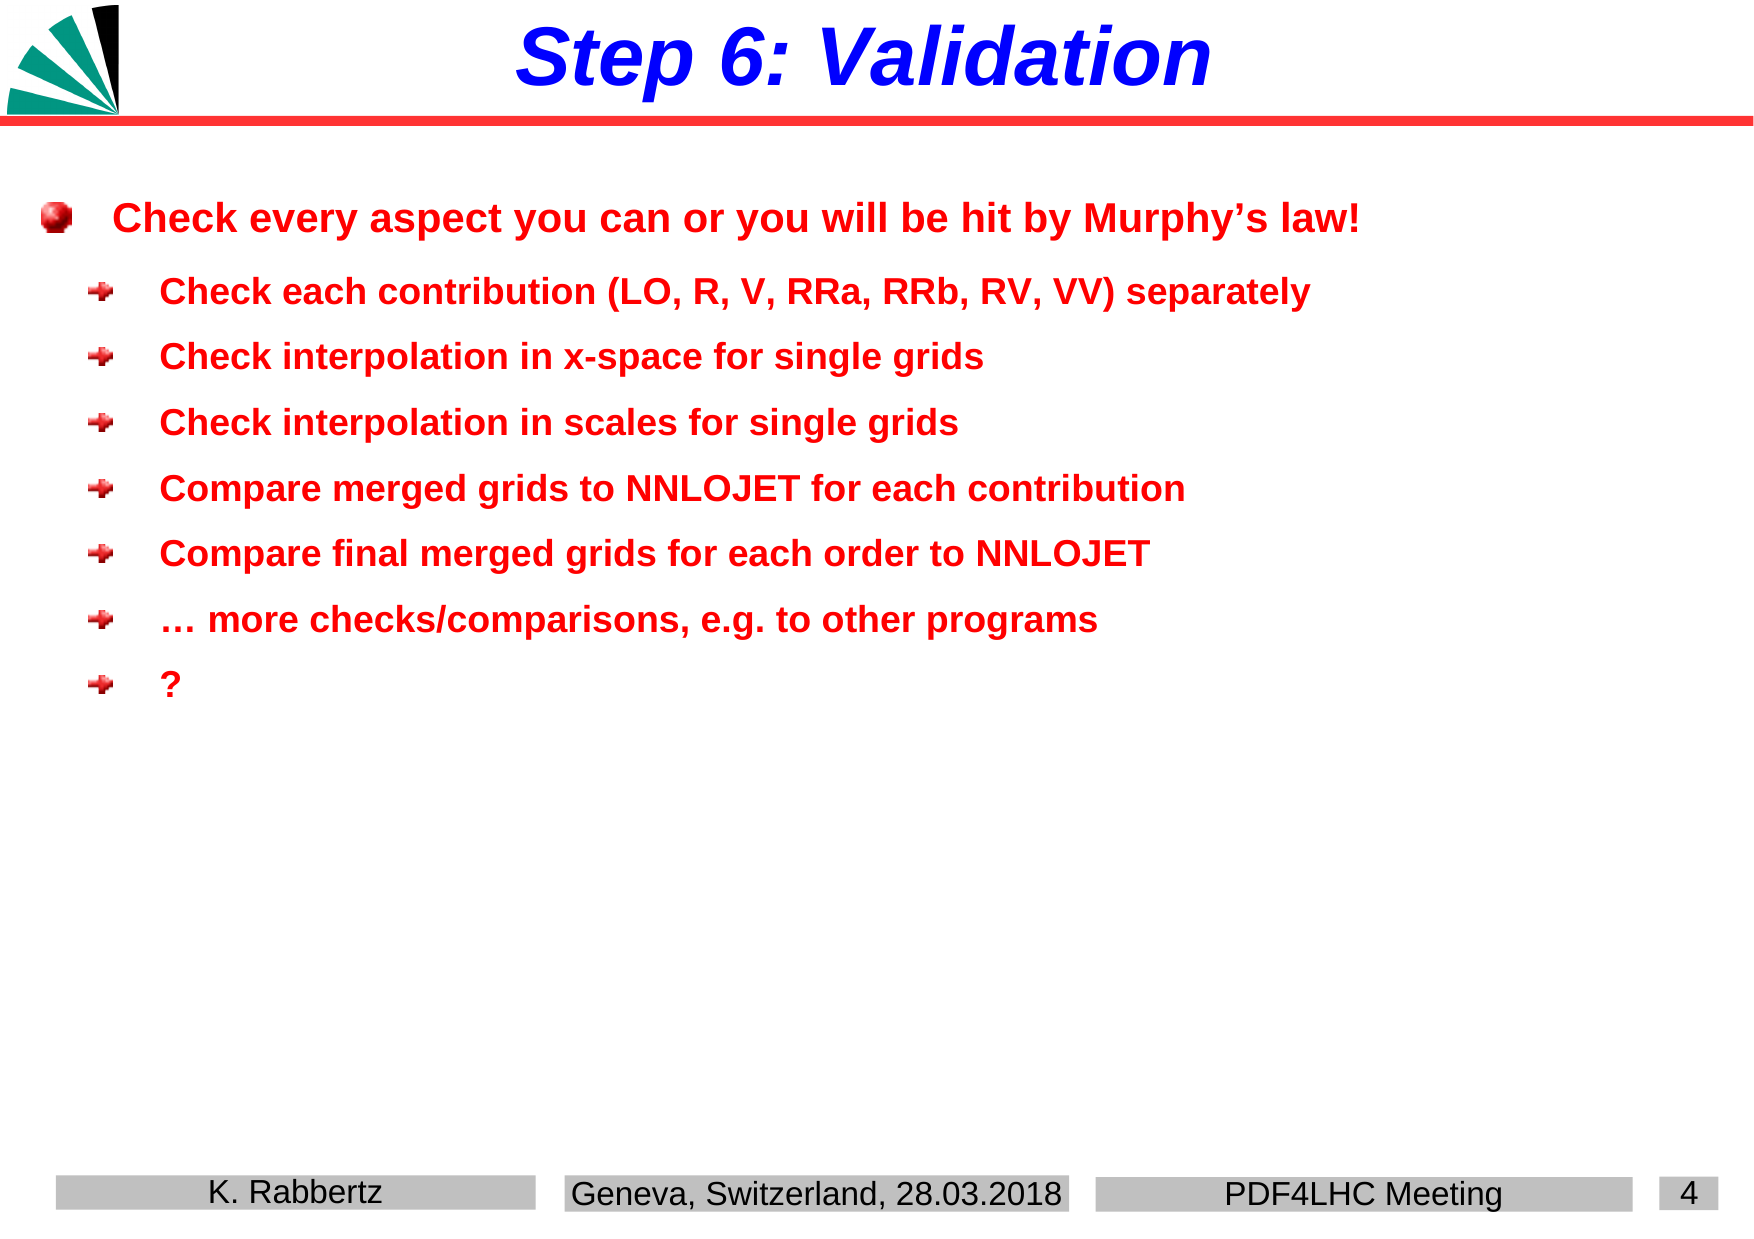

# Step 6: Validation
Check every aspect you can or you will be hit by Murphy’s law!
Check each contribution (LO, R, V, RRa, RRb, RV, VV) separately
Check interpolation in x-space for single grids
Check interpolation in scales for single grids
Compare merged grids to NNLOJET for each contribution
Compare final merged grids for each order to NNLOJET
… more checks/comparisons, e.g. to other programs
?